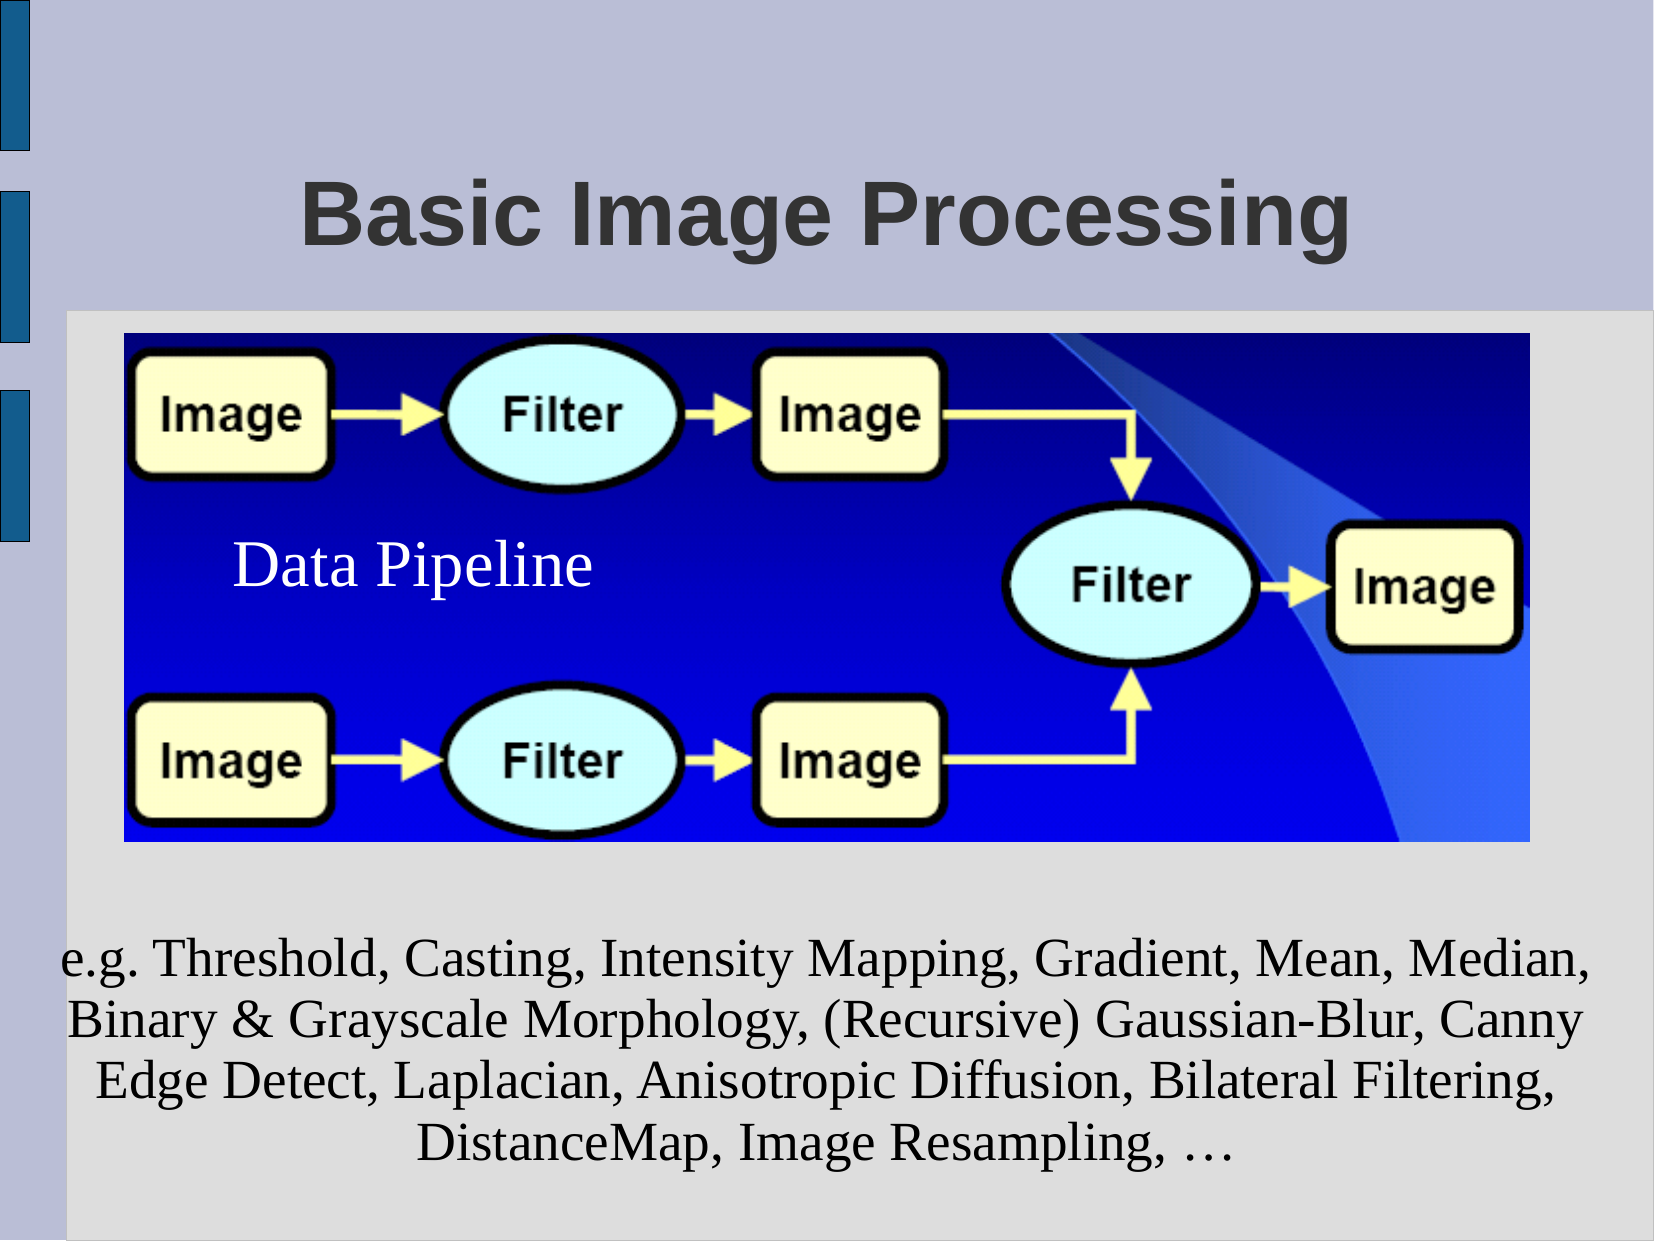

# Basic Image Processing
Data Pipeline
e.g. Threshold, Casting, Intensity Mapping, Gradient, Mean, Median, Binary & Grayscale Morphology, (Recursive) Gaussian-Blur, Canny Edge Detect, Laplacian, Anisotropic Diffusion, Bilateral Filtering, DistanceMap, Image Resampling, …